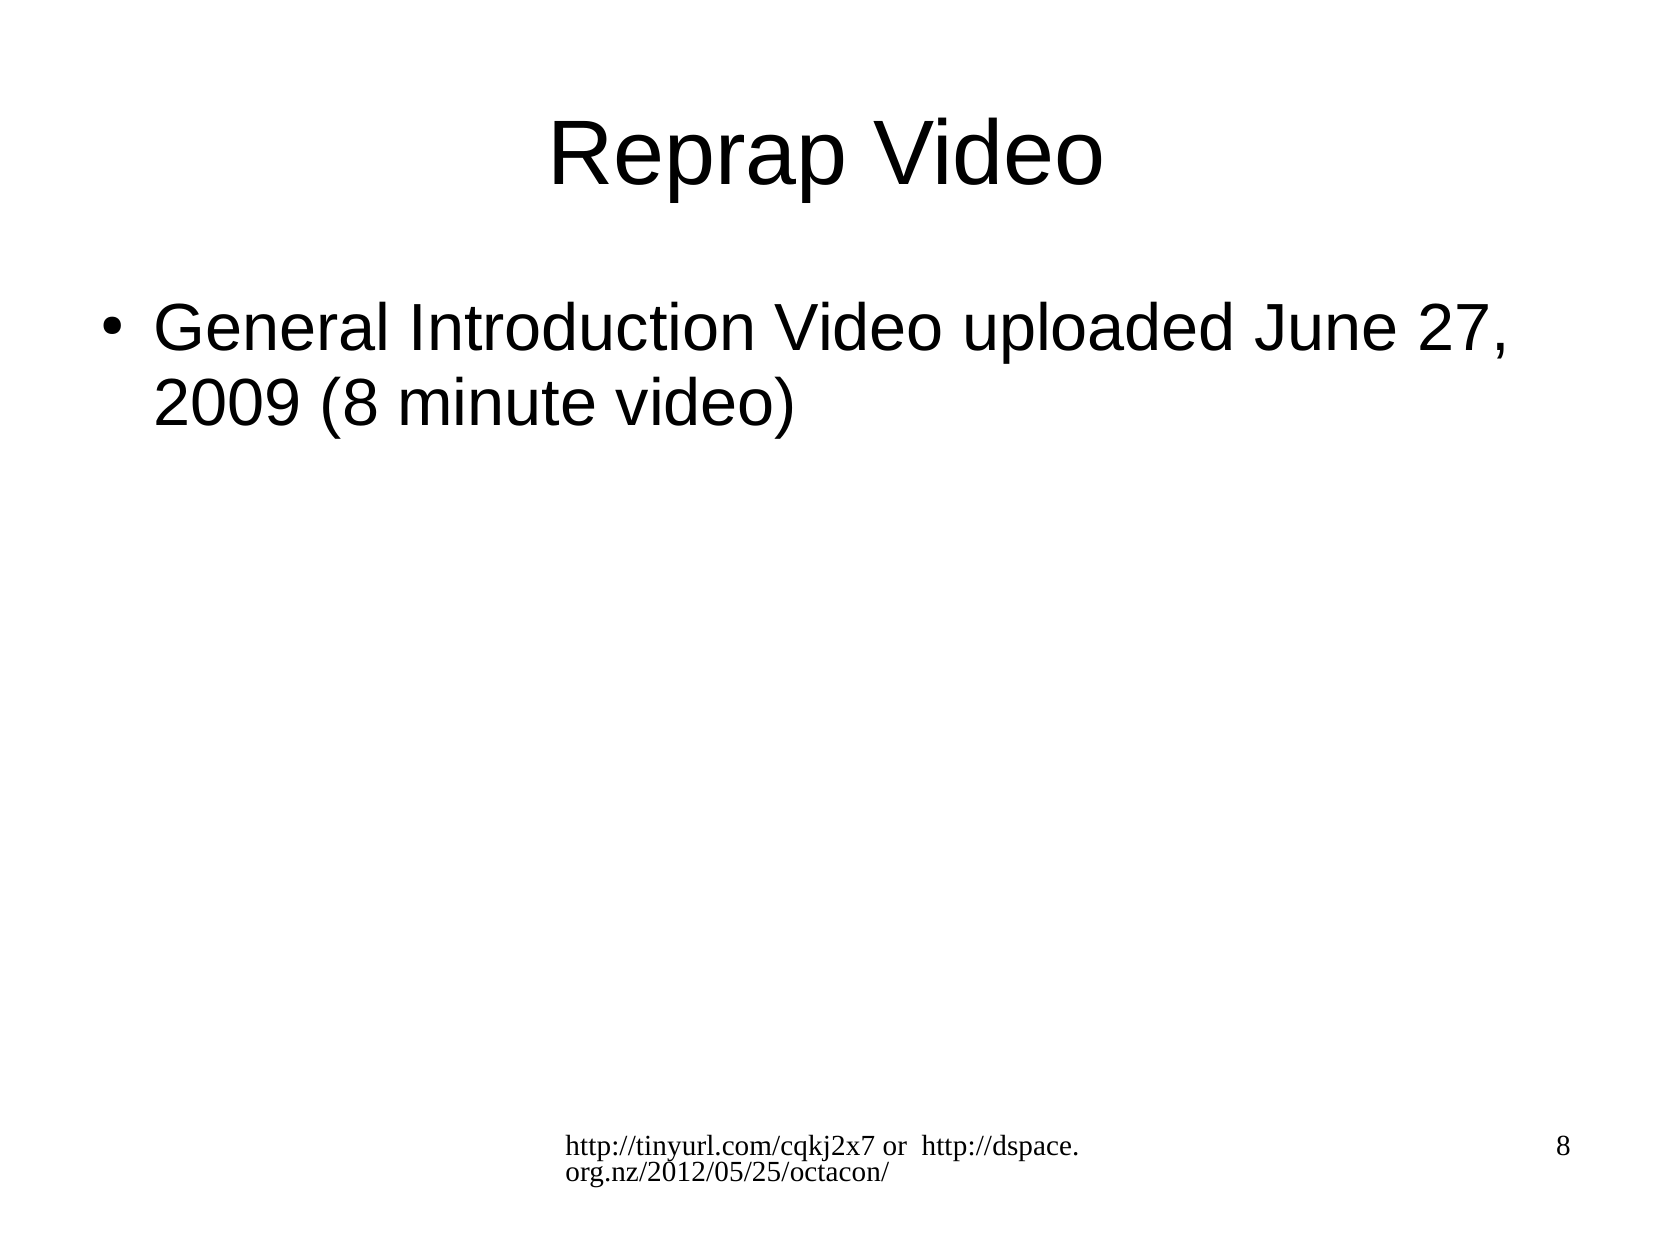

# Reprap Video
General Introduction Video uploaded June 27, 2009 (8 minute video)
http://tinyurl.com/cqkj2x7 or http://dspace.org.nz/2012/05/25/octacon/
8